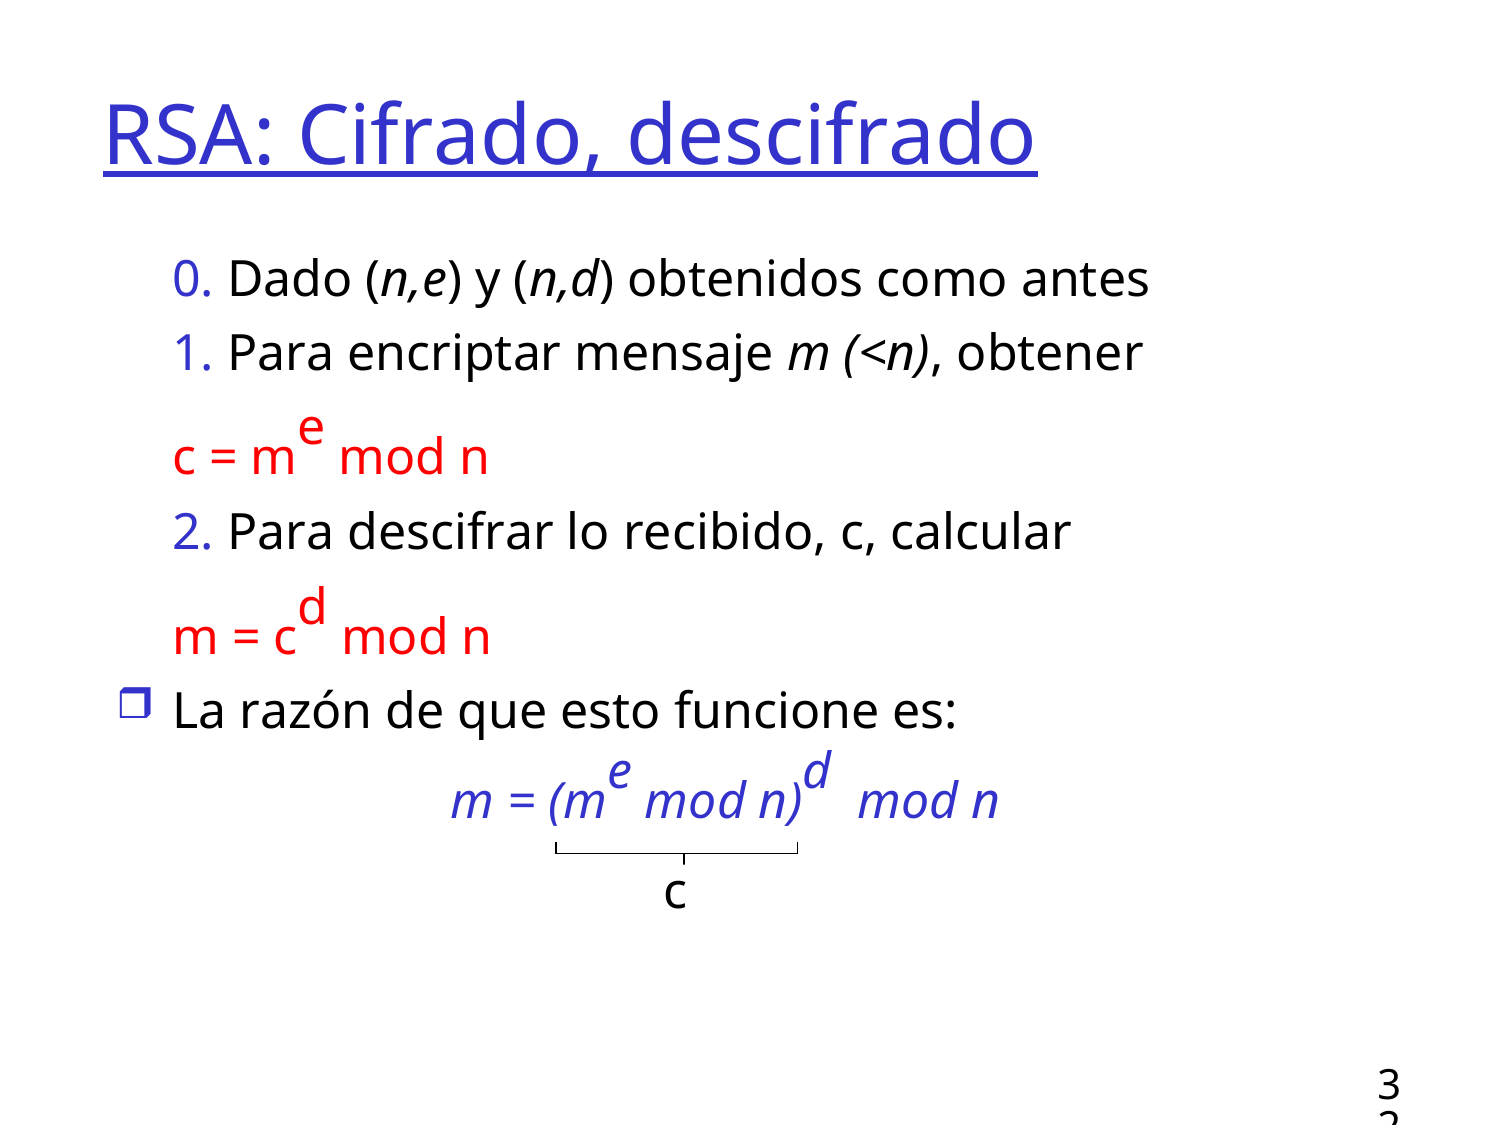

# RSA: Cifrado, descifrado
0. Dado (n,e) y (n,d) obtenidos como antes
1. Para encriptar mensaje m (<n), obtener
c = me mod n
2. Para descifrar lo recibido, c, calcular
m = cd mod n
La razón de que esto funcione es:
m = (me mod n)d mod n
c
32